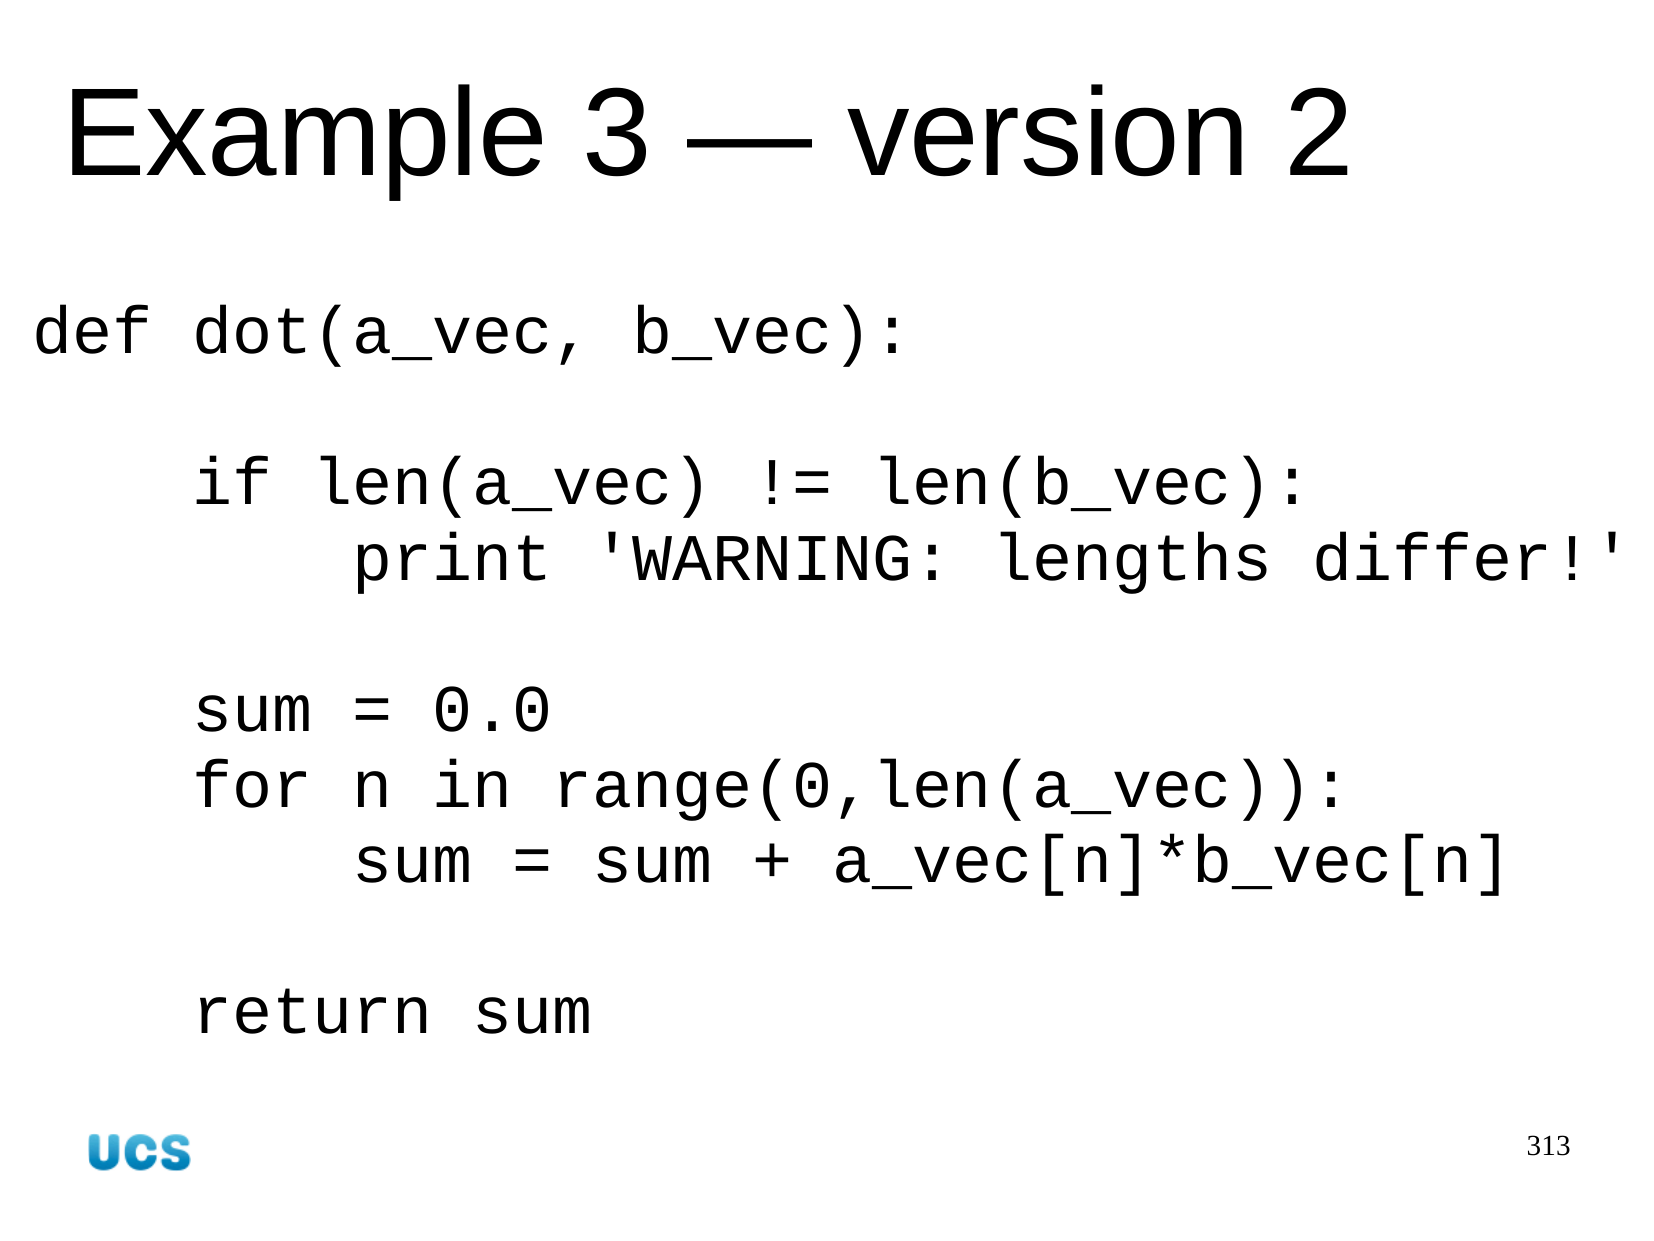

Example 3 — version 2
def dot(a_vec, b_vec):
 if len(a_vec) != len(b_vec):
 print 'WARNING: lengths differ!'
 sum = 0.0
 for n in range(0,len(a_vec)):
 sum = sum + a_vec[n]*b_vec[n]
 return sum
313